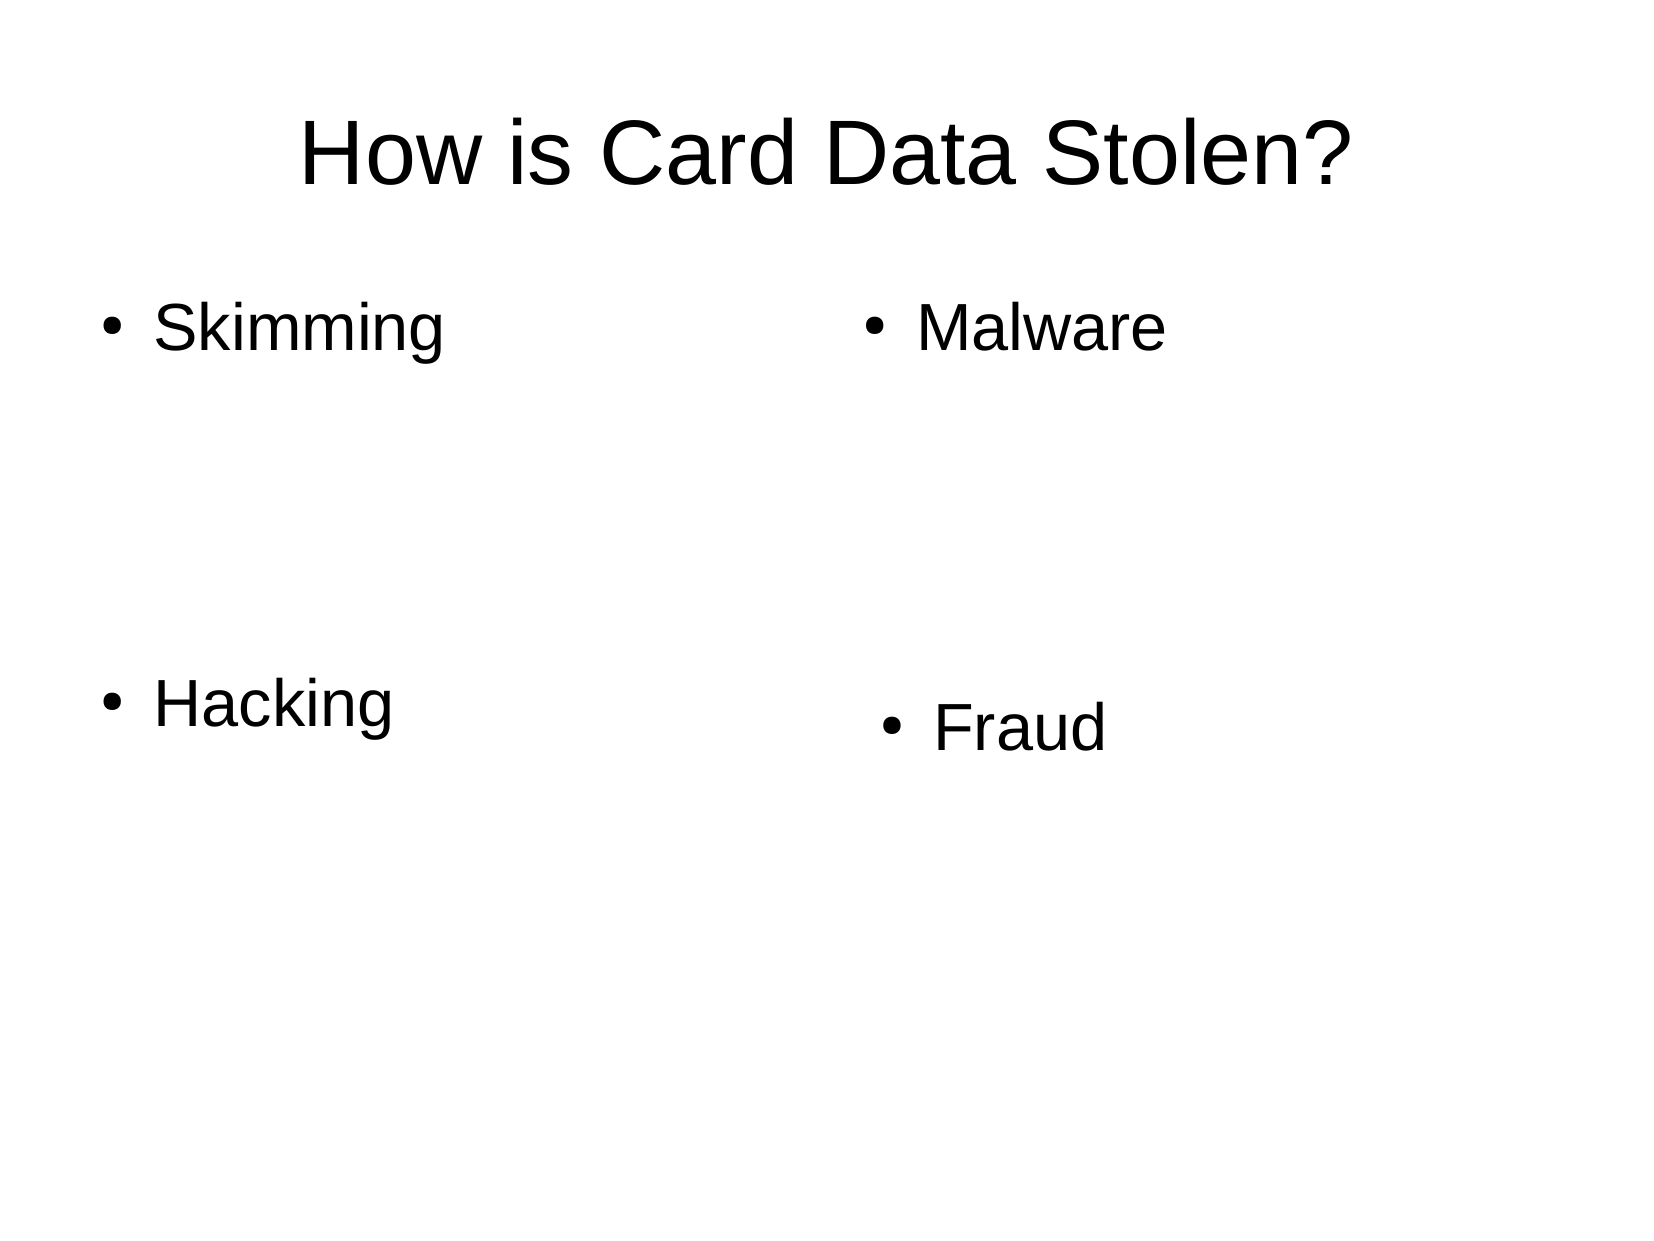

# How is Card Data Stolen?
Skimming
Malware
Hacking
Fraud